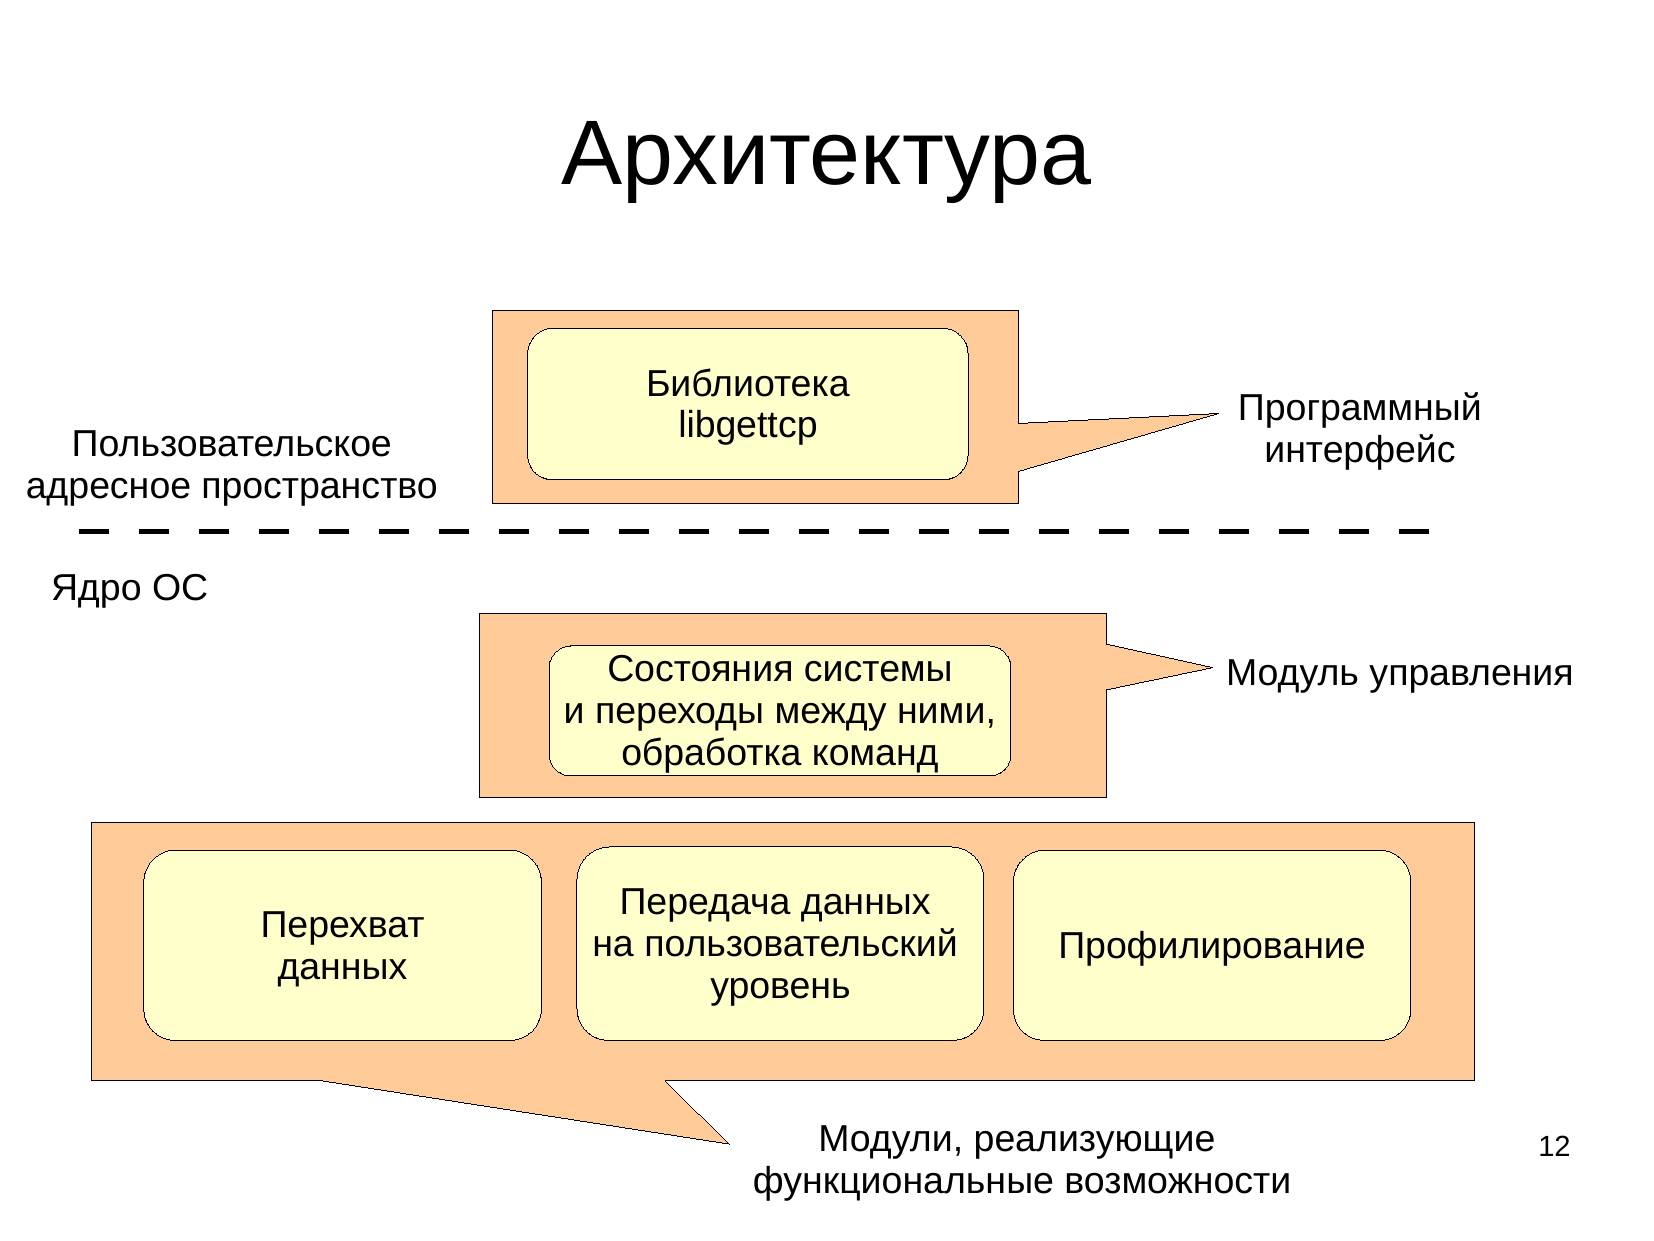

# Архитектура
Библиотека
libgettcp
Программный
интерфейс
Пользовательское
адресное пространство
Ядро ОС
Модуль управления
Состояния системы
и переходы между ними,
обработка команд
Передача данных
на пользовательский
уровень
Перехват
данных
Профилирование
Модули, реализующие
функциональные возможности
12